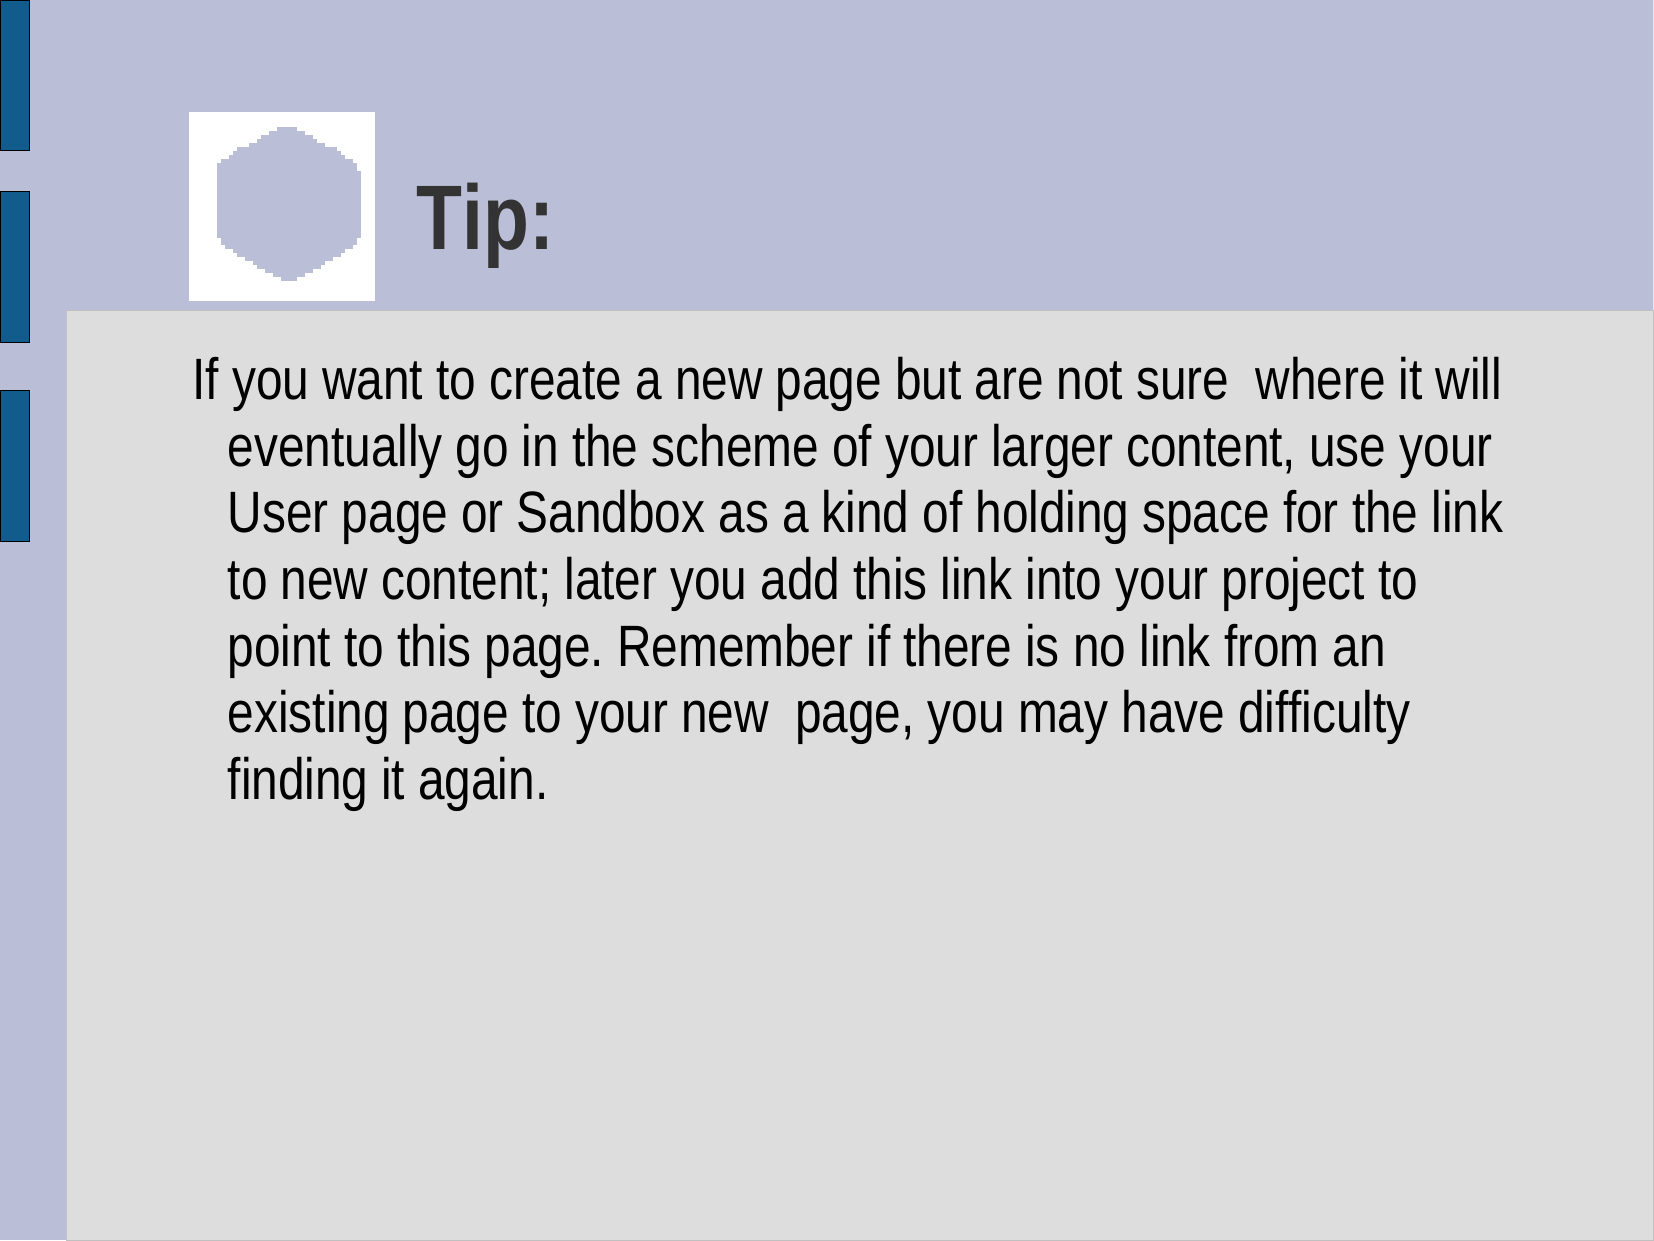

# Tip:
If you want to create a new page but are not sure where it will eventually go in the scheme of your larger content, use your User page or Sandbox as a kind of holding space for the link to new content; later you add this link into your project to point to this page. Remember if there is no link from an existing page to your new page, you may have difficulty finding it again.